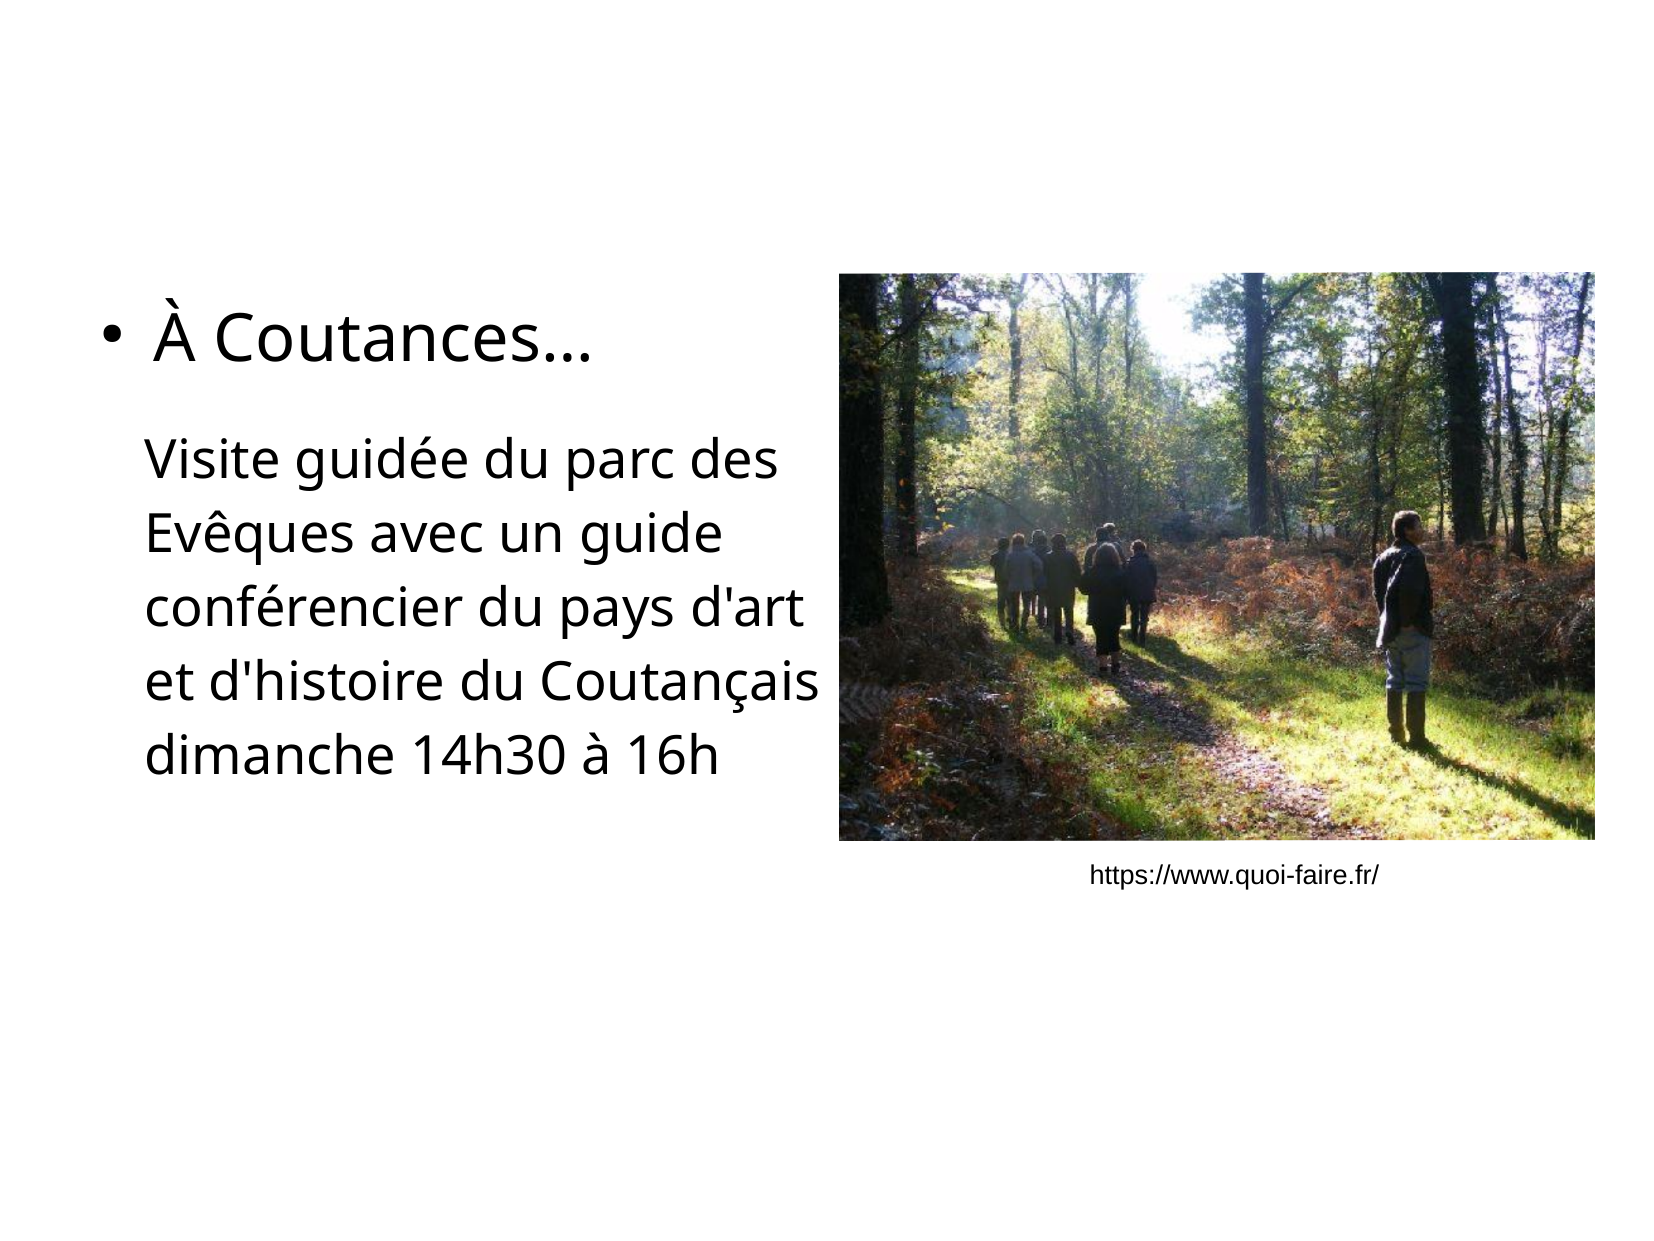

#
À Coutances…
Visite guidée du parc des Evêques avec un guide conférencier du pays d'art et d'histoire du Coutançais
dimanche 14h30 à 16h
https://www.quoi-faire.fr/